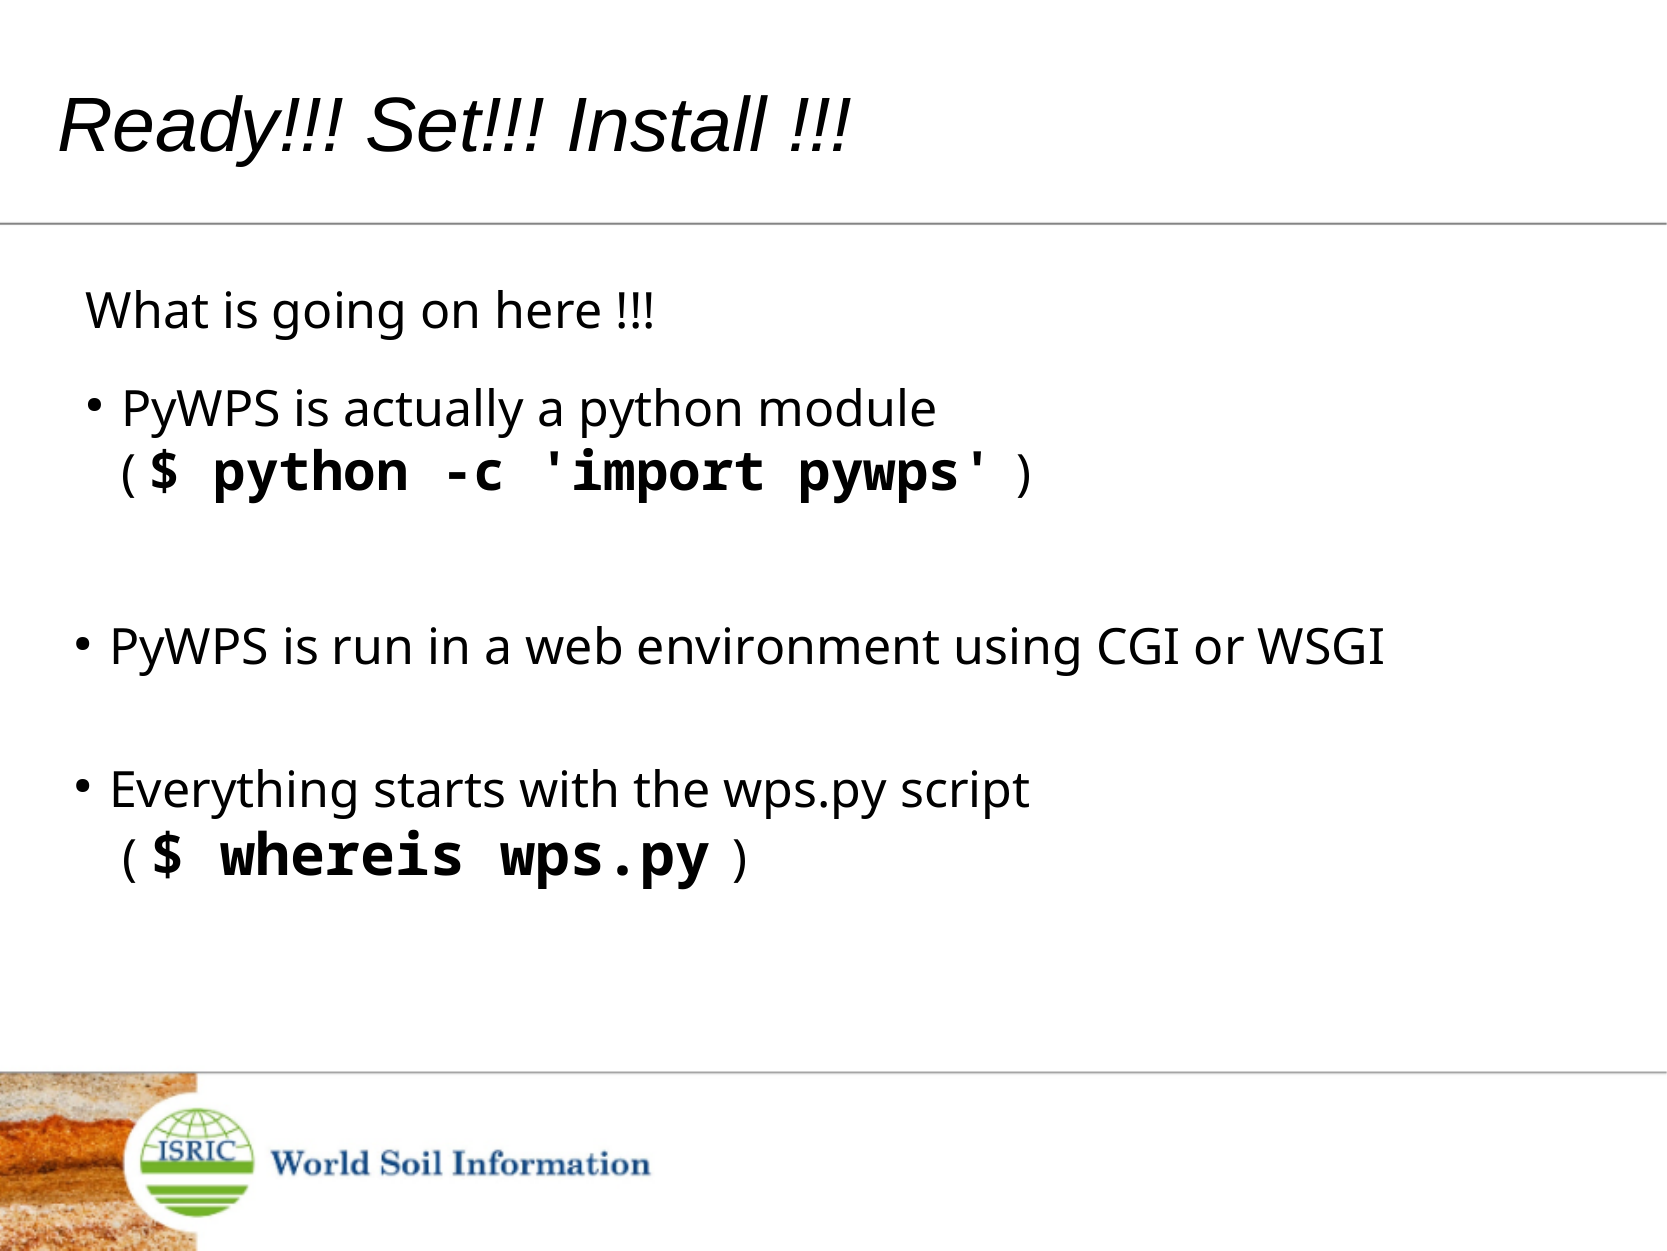

Ready!!! Set!!! Install !!!
What is going on here !!!
PyWPS is actually a python module
( $ python -c 'import pywps' )
PyWPS is run in a web environment using CGI or WSGI
Everything starts with the wps.py script
 ( $ whereis wps.py )
#